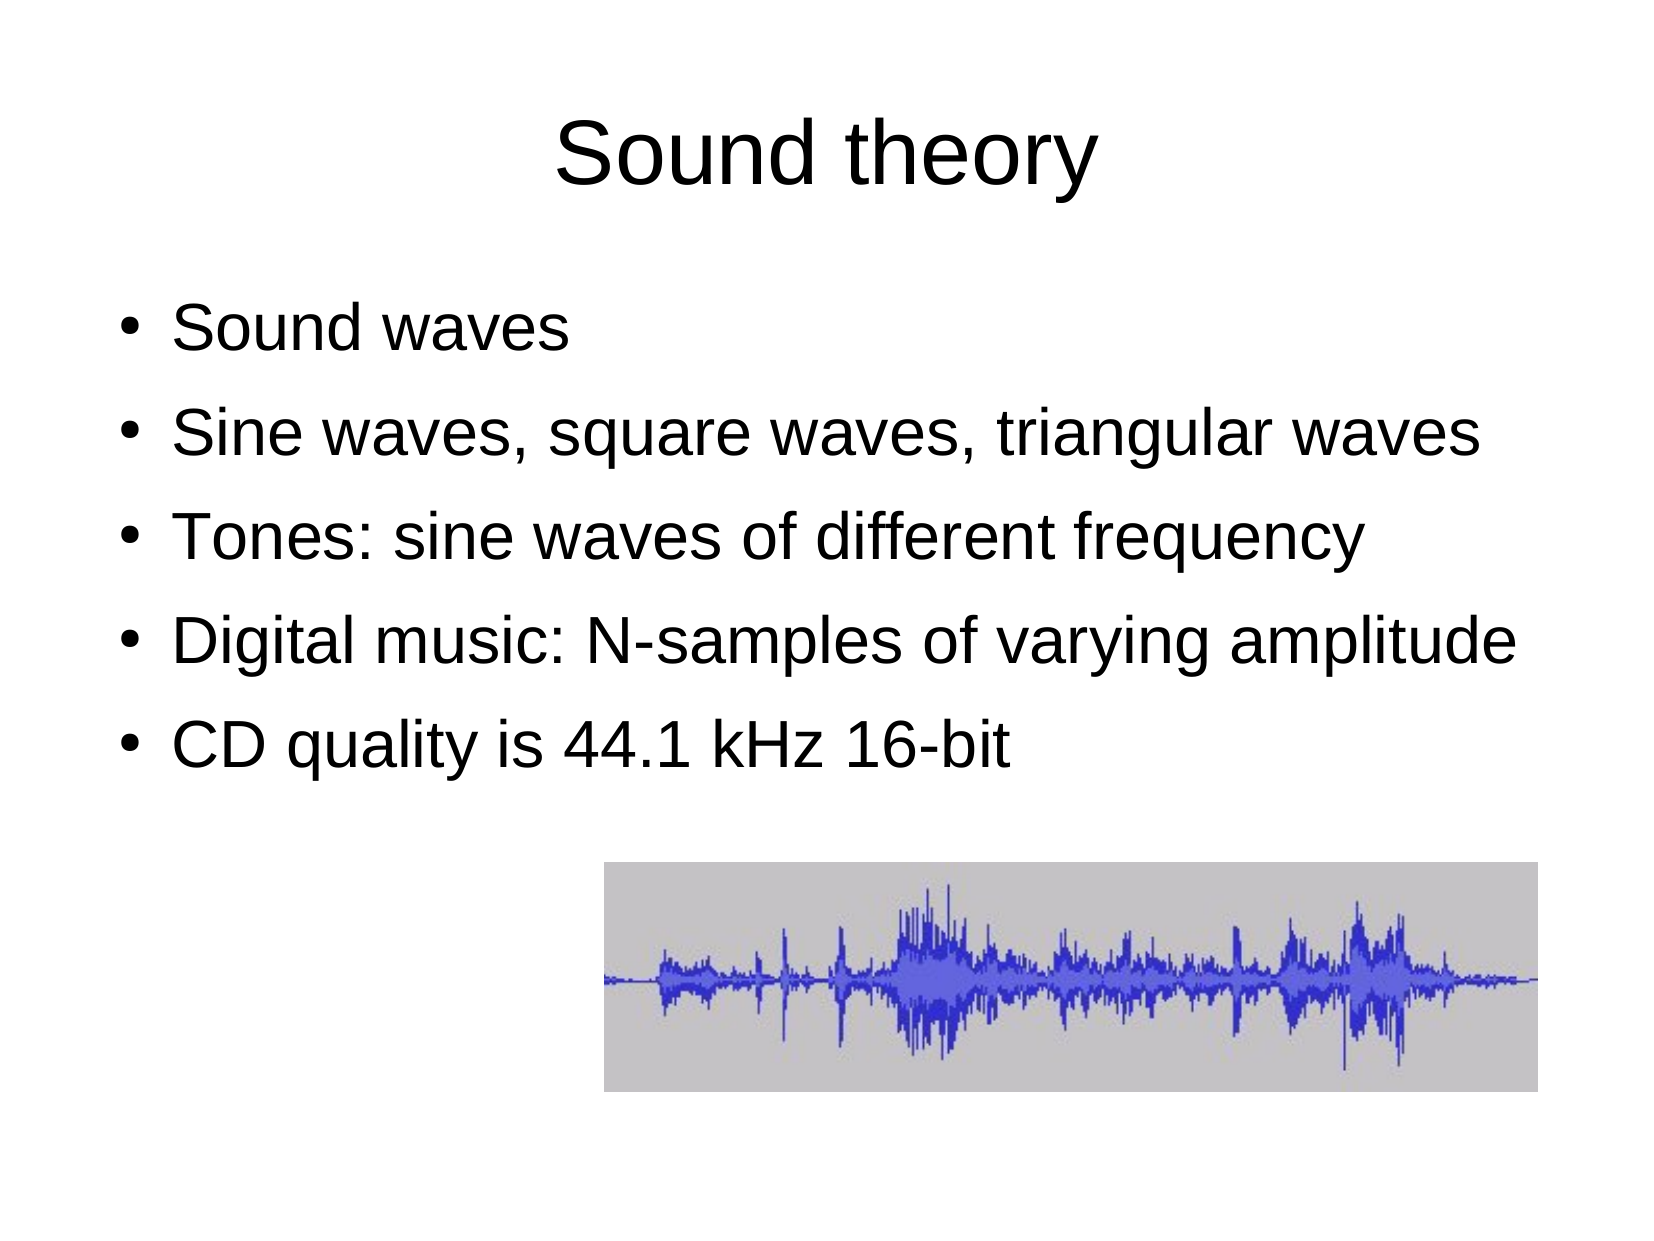

# Sound theory
Sound waves
Sine waves, square waves, triangular waves
Tones: sine waves of different frequency
Digital music: N-samples of varying amplitude
CD quality is 44.1 kHz 16-bit